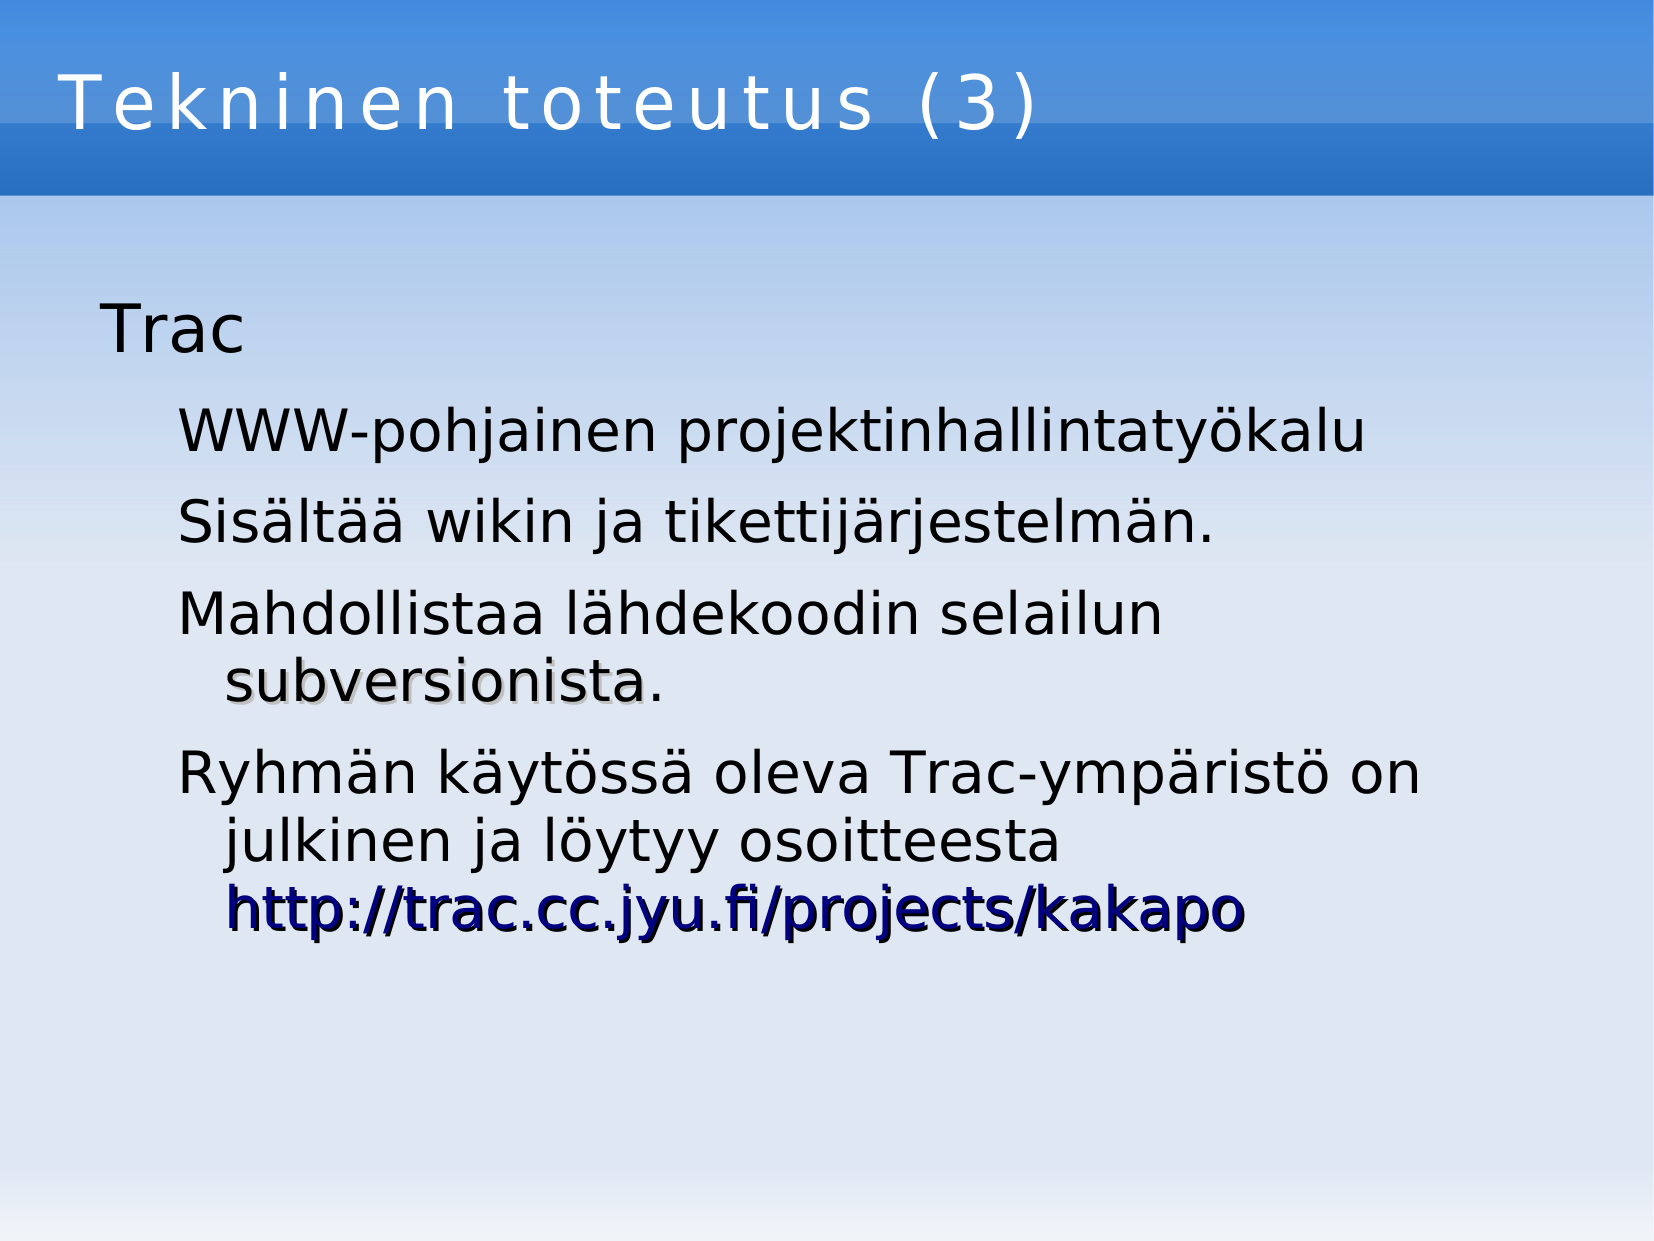

# Tekninen toteutus (3)
Trac
WWW-pohjainen projektinhallintatyökalu
Sisältää wikin ja tikettijärjestelmän.
Mahdollistaa lähdekoodin selailun subversionista.
Ryhmän käytössä oleva Trac-ympäristö on julkinen ja löytyy osoitteesta http://trac.cc.jyu.fi/projects/kakapo